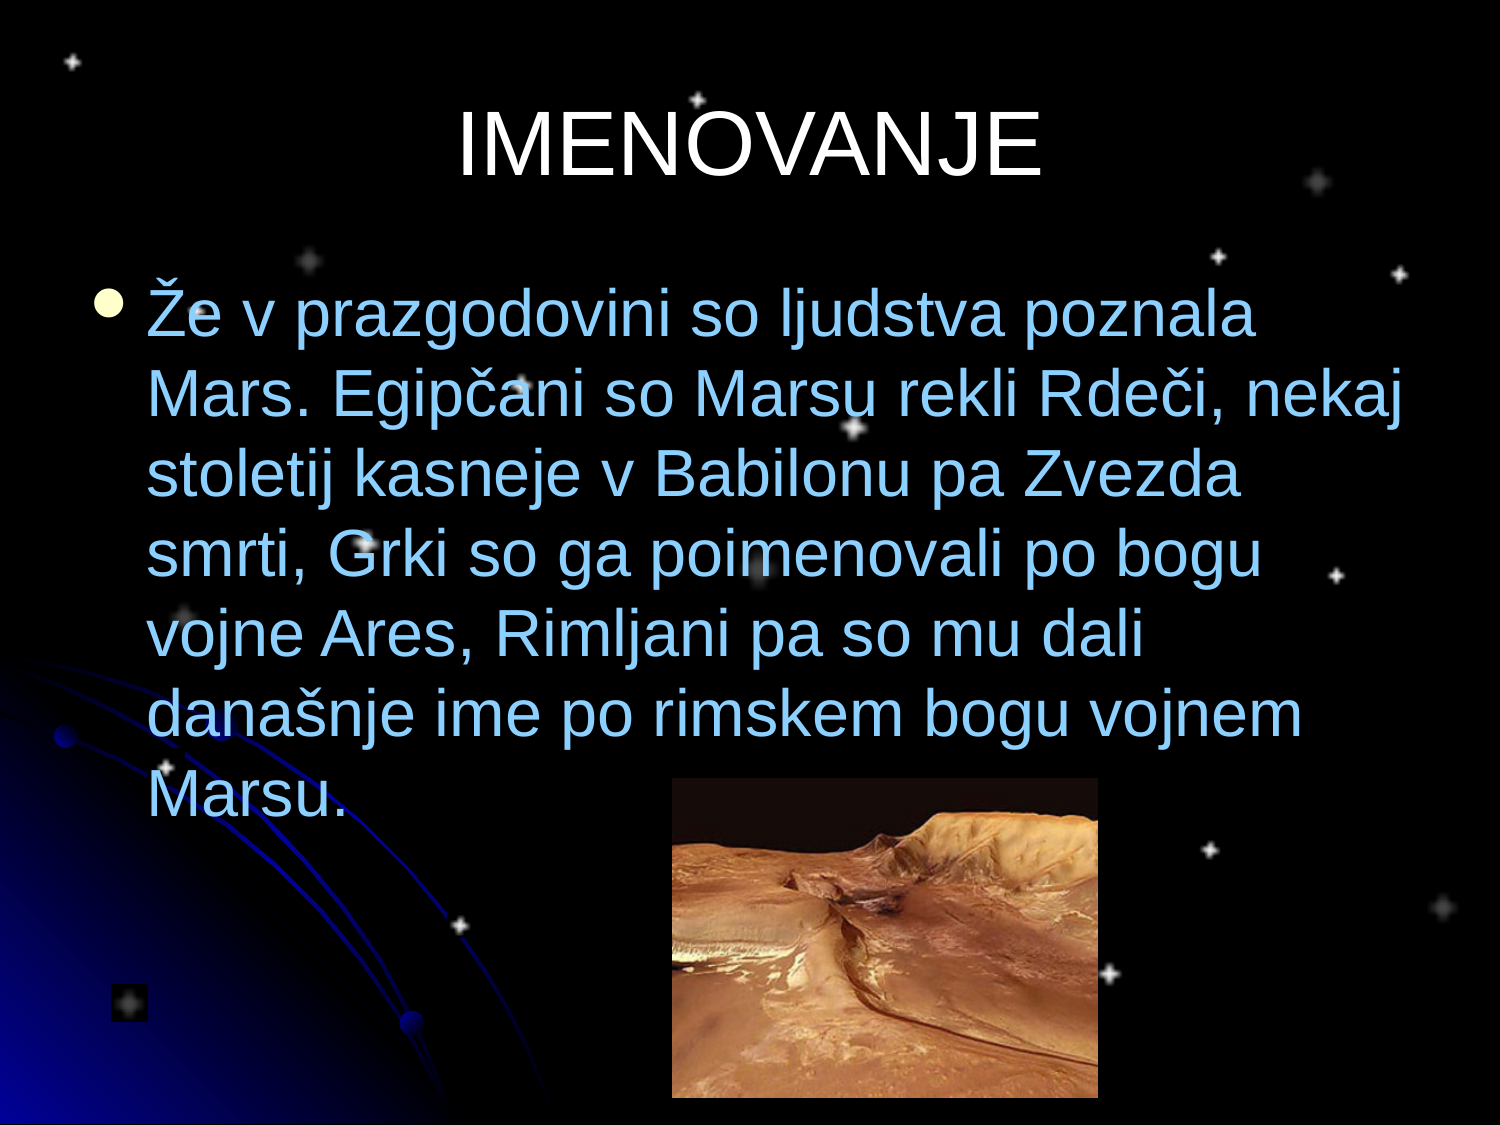

# IMENOVANJE
Že v prazgodovini so ljudstva poznala Mars. Egipčani so Marsu rekli Rdeči, nekaj stoletij kasneje v Babilonu pa Zvezda smrti, Grki so ga poimenovali po bogu vojne Ares, Rimljani pa so mu dali današnje ime po rimskem bogu vojnem Marsu.